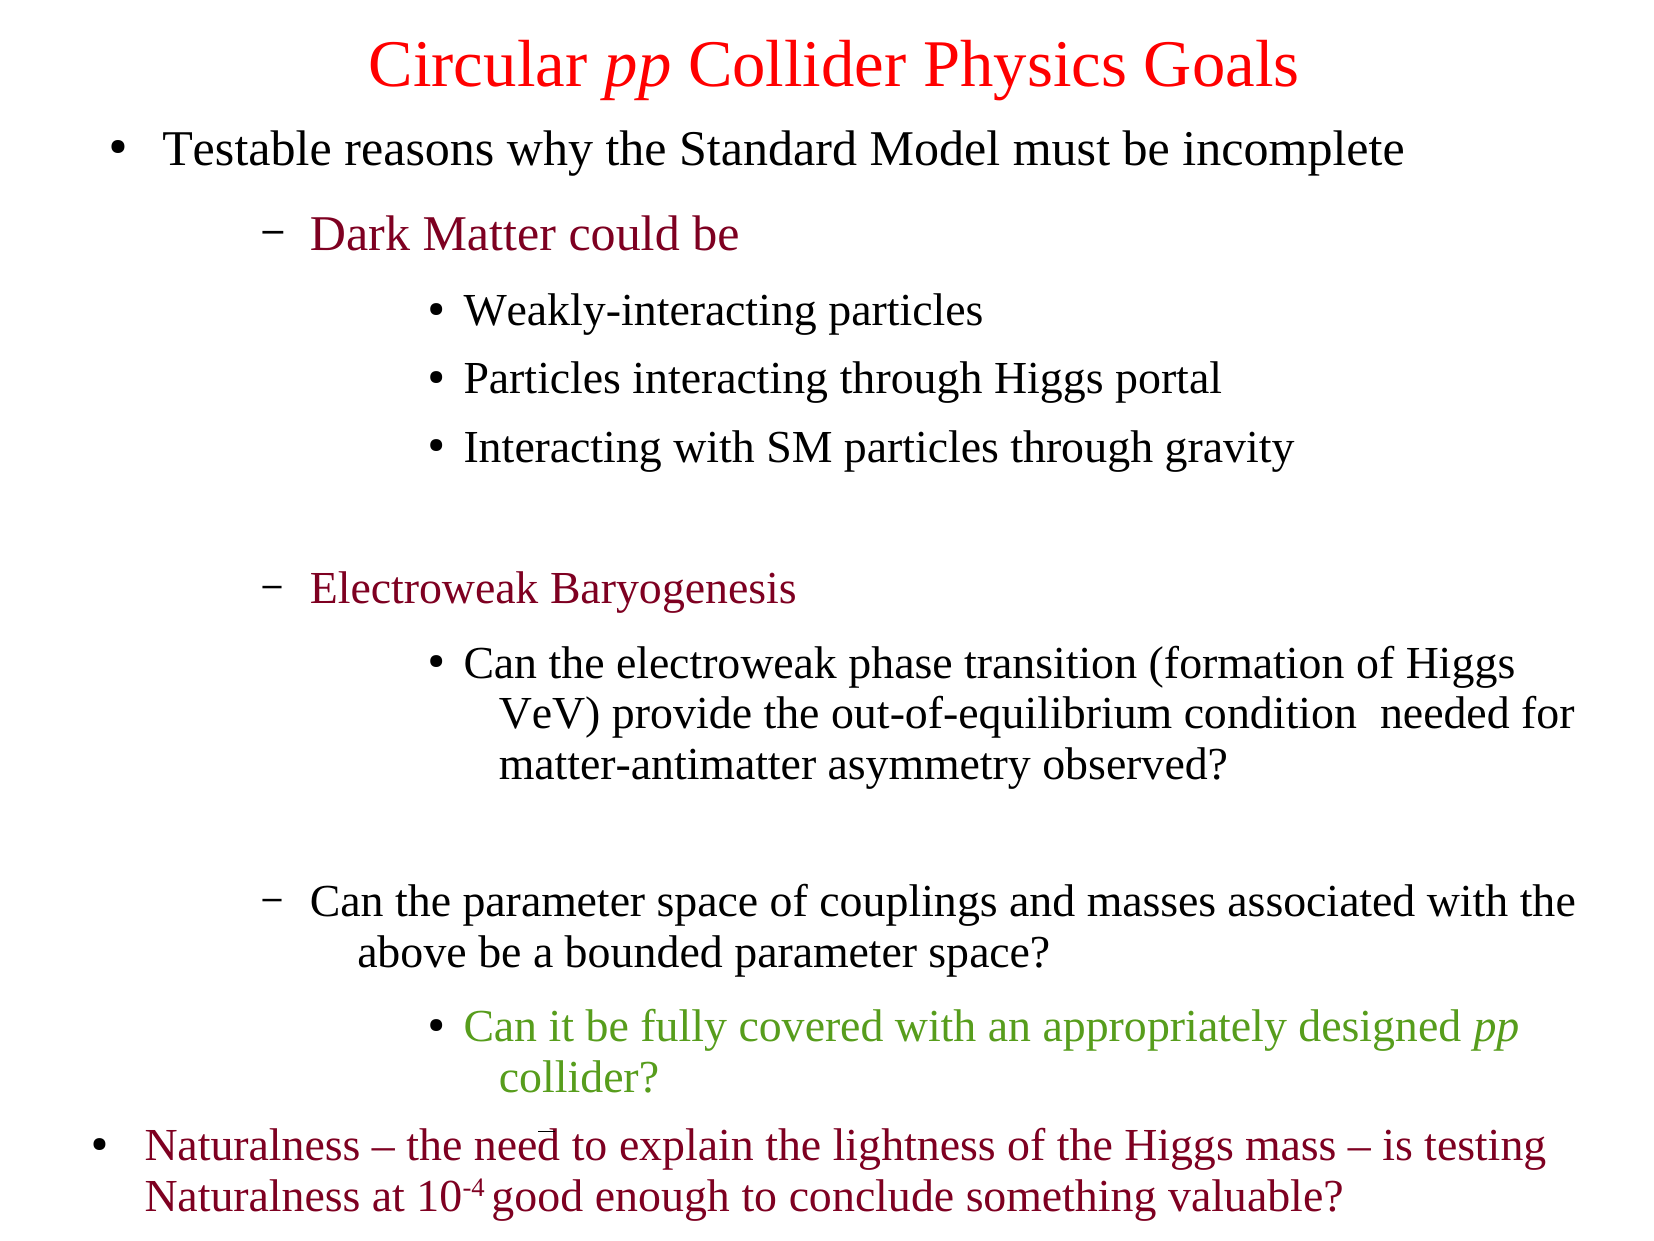

# Circular pp Collider Physics Goals
Testable reasons why the Standard Model must be incomplete
Dark Matter could be
Weakly-interacting particles
Particles interacting through Higgs portal
Interacting with SM particles through gravity
Electroweak Baryogenesis
Can the electroweak phase transition (formation of Higgs VeV) provide the out-of-equilibrium condition needed for matter-antimatter asymmetry observed?
Can the parameter space of couplings and masses associated with the above be a bounded parameter space?
Can it be fully covered with an appropriately designed pp collider?
Naturalness – the need to explain the lightness of the Higgs mass – is testing Naturalness at 10-4 good enough to conclude something valuable?